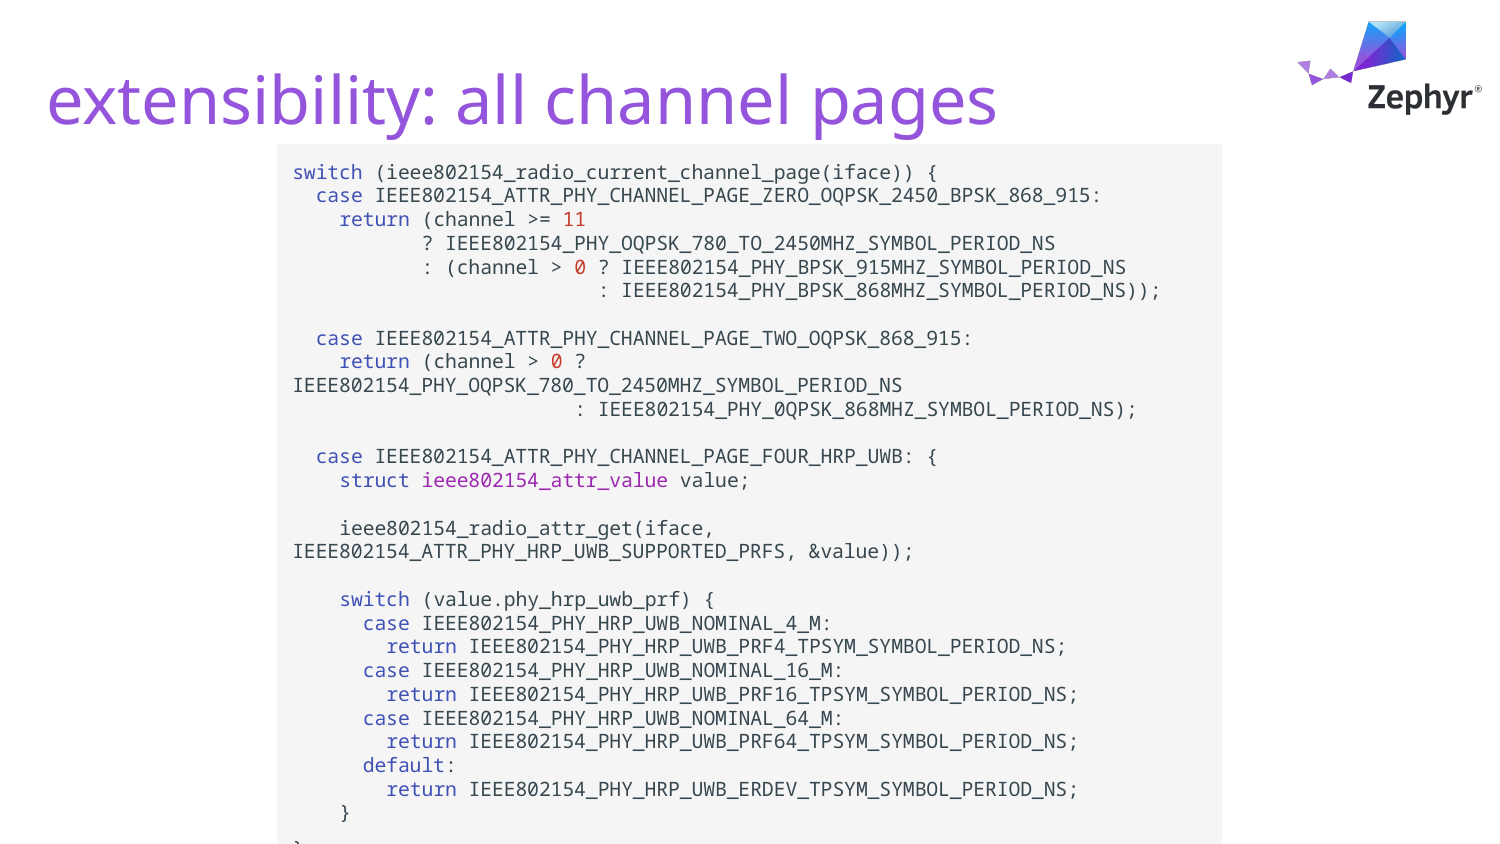

# extensibility: all channel pages
switch (ieee802154_radio_current_channel_page(iface)) {
 case IEEE802154_ATTR_PHY_CHANNEL_PAGE_ZERO_OQPSK_2450_BPSK_868_915:
 return (channel >= 11
 ? IEEE802154_PHY_OQPSK_780_TO_2450MHZ_SYMBOL_PERIOD_NS
 : (channel > 0 ? IEEE802154_PHY_BPSK_915MHZ_SYMBOL_PERIOD_NS
 : IEEE802154_PHY_BPSK_868MHZ_SYMBOL_PERIOD_NS));
 case IEEE802154_ATTR_PHY_CHANNEL_PAGE_TWO_OQPSK_868_915:
 return (channel > 0 ? IEEE802154_PHY_OQPSK_780_TO_2450MHZ_SYMBOL_PERIOD_NS
 : IEEE802154_PHY_0QPSK_868MHZ_SYMBOL_PERIOD_NS);
 case IEEE802154_ATTR_PHY_CHANNEL_PAGE_FOUR_HRP_UWB: {
 struct ieee802154_attr_value value;
 ieee802154_radio_attr_get(iface, IEEE802154_ATTR_PHY_HRP_UWB_SUPPORTED_PRFS, &value));
 switch (value.phy_hrp_uwb_prf) {
 case IEEE802154_PHY_HRP_UWB_NOMINAL_4_M:
 return IEEE802154_PHY_HRP_UWB_PRF4_TPSYM_SYMBOL_PERIOD_NS;
 case IEEE802154_PHY_HRP_UWB_NOMINAL_16_M:
 return IEEE802154_PHY_HRP_UWB_PRF16_TPSYM_SYMBOL_PERIOD_NS;
 case IEEE802154_PHY_HRP_UWB_NOMINAL_64_M:
 return IEEE802154_PHY_HRP_UWB_PRF64_TPSYM_SYMBOL_PERIOD_NS;
 default:
 return IEEE802154_PHY_HRP_UWB_ERDEV_TPSYM_SYMBOL_PERIOD_NS;
 }
}